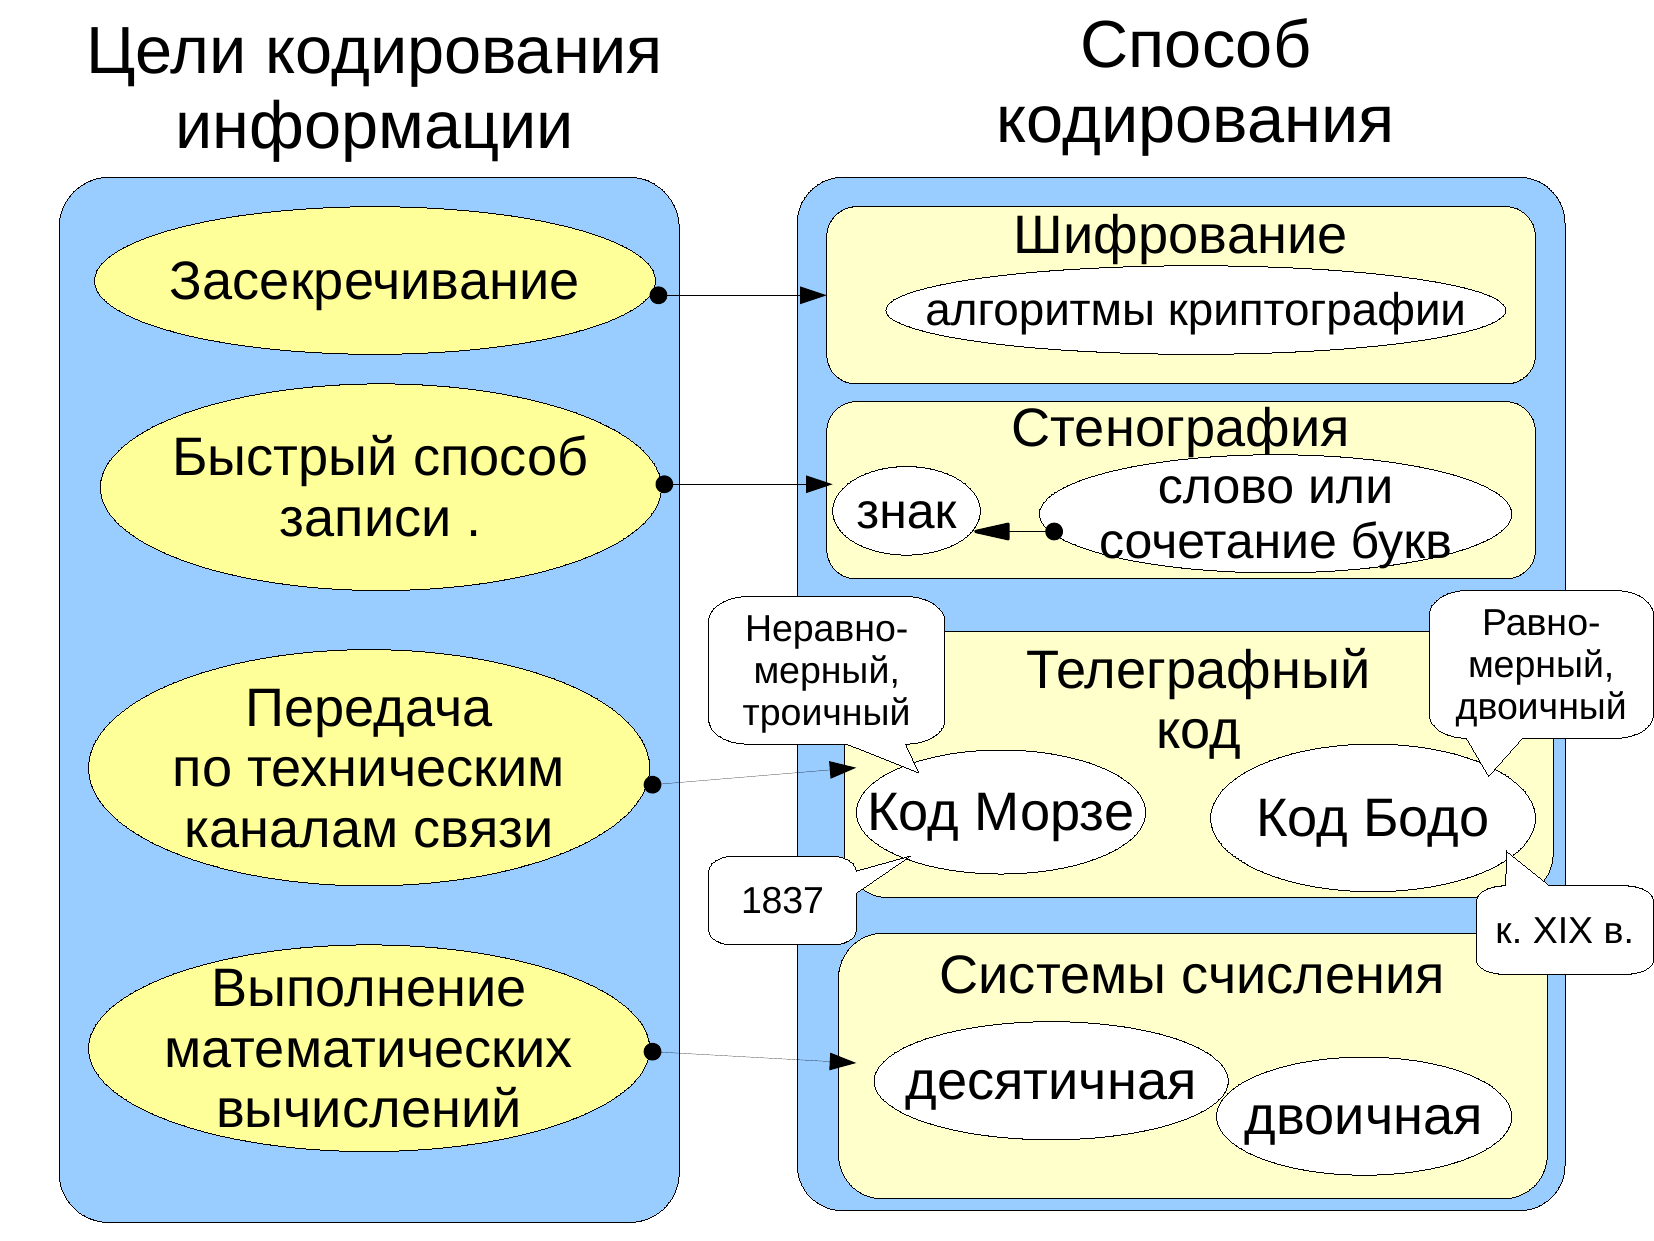

Способ кодирования
Цели кодирования
информации
Засекречивание
Шифрование
алгоритмы криптографии
Быстрый способ
записи .
Стенография
слово или
сочетание букв
знак
Равно-мерный,
двоичный
Неравно-мерный,
троичный
Телеграфный
код
Передача
по техническим
каналам связи
Код Бодо
Код Морзе
1837
к. XIX в.
Системы счисления
Выполнение
математических
вычислений
десятичная
двоичная